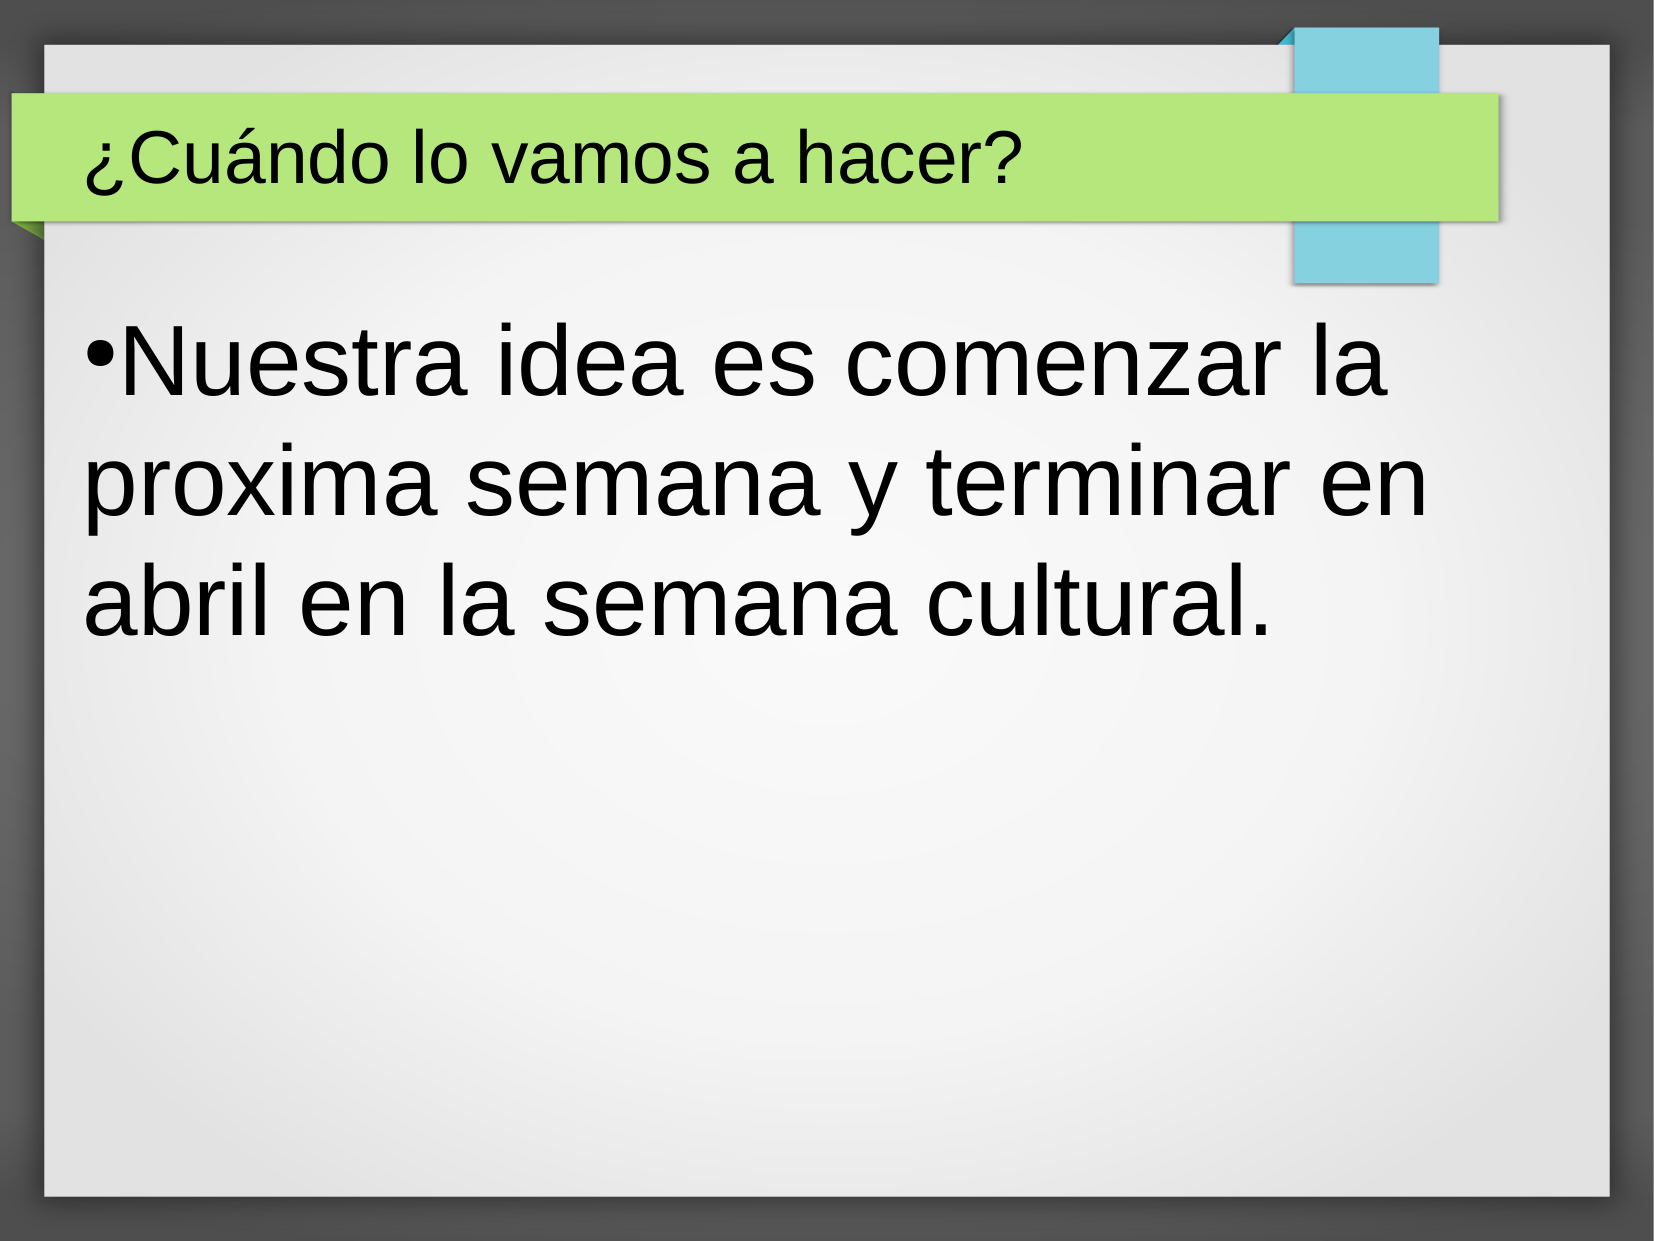

# ¿Cuándo lo vamos a hacer?
Nuestra idea es comenzar la proxima semana y terminar en abril en la semana cultural.